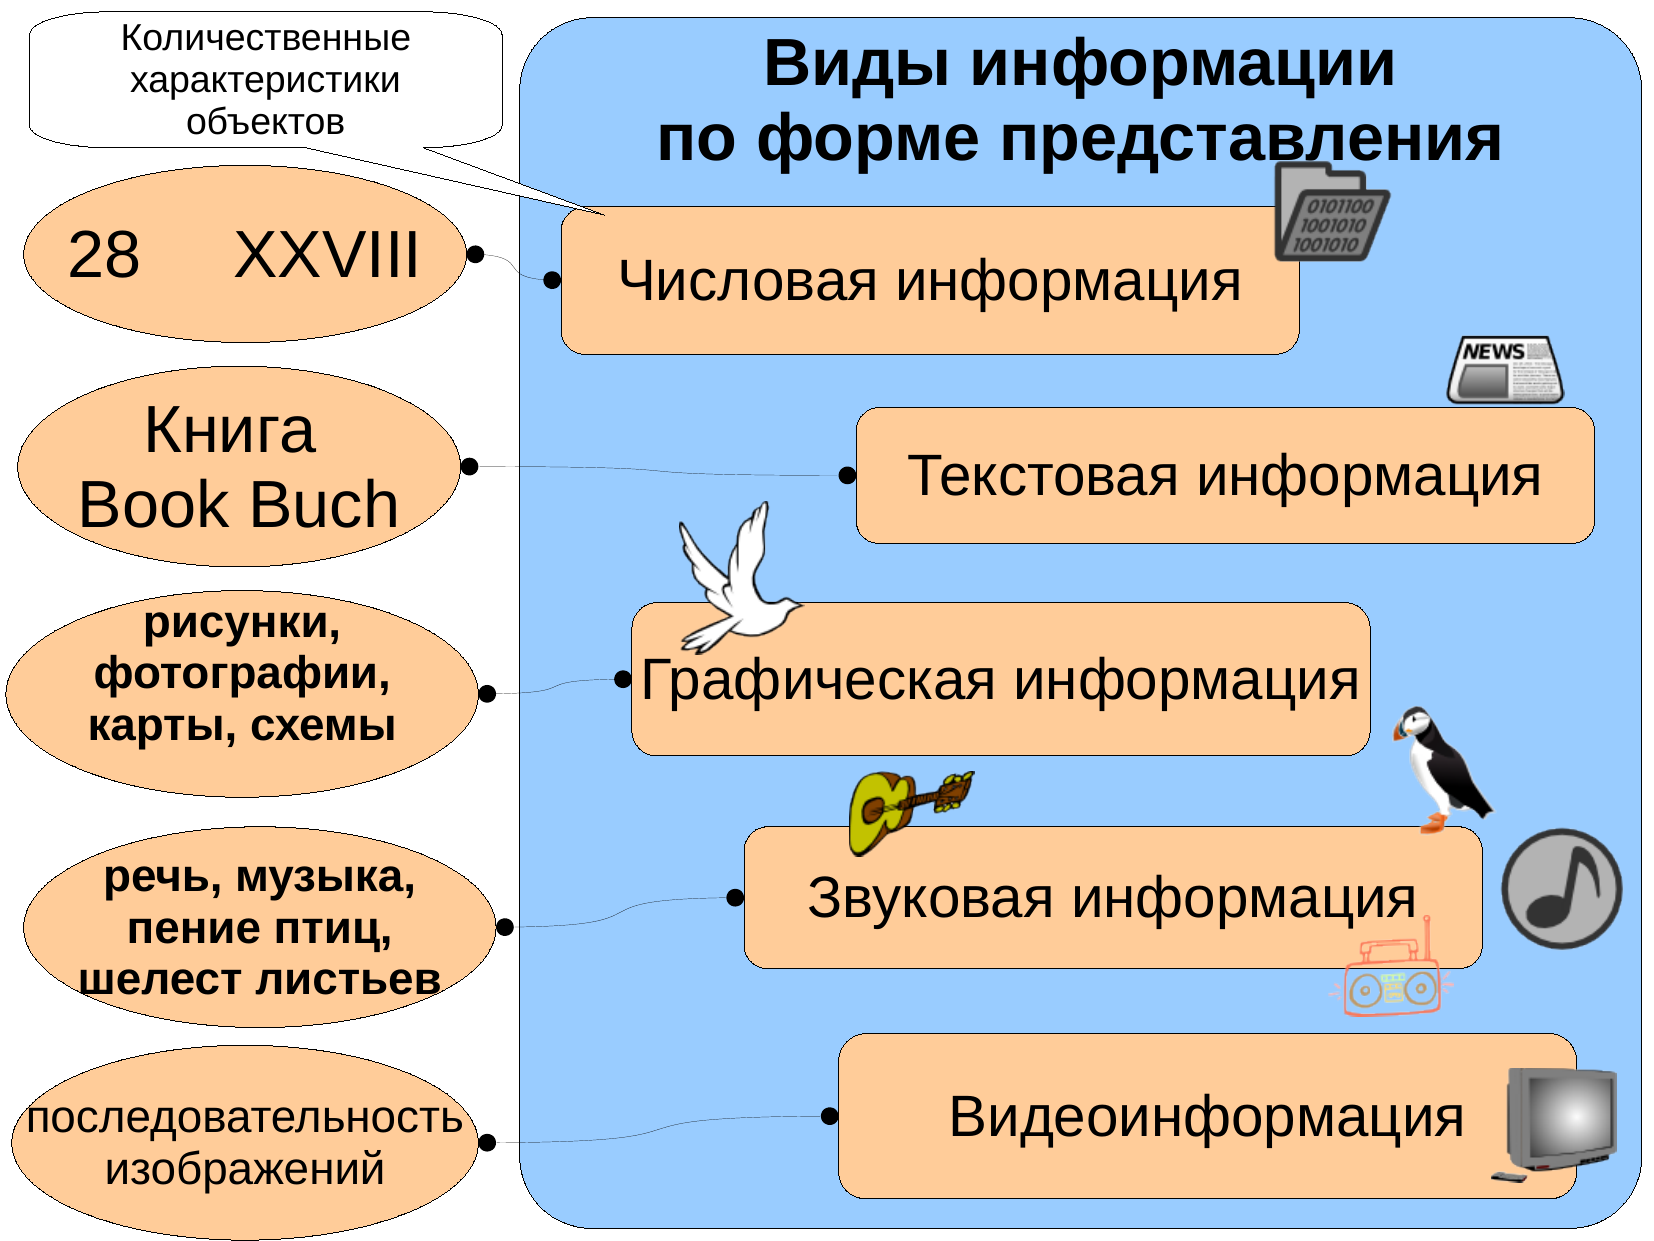

Количественные
характеристики объектов
Виды информации
по форме представления
28 XXVIII
Числовая информация
Книга
Book Buch
Текстовая информация
рисунки,
фотографии,
карты, схемы
Графическая информация
речь, музыка,
пение птиц,
шелест листьев
Звуковая информация
Видеоинформация
последовательность
изображений